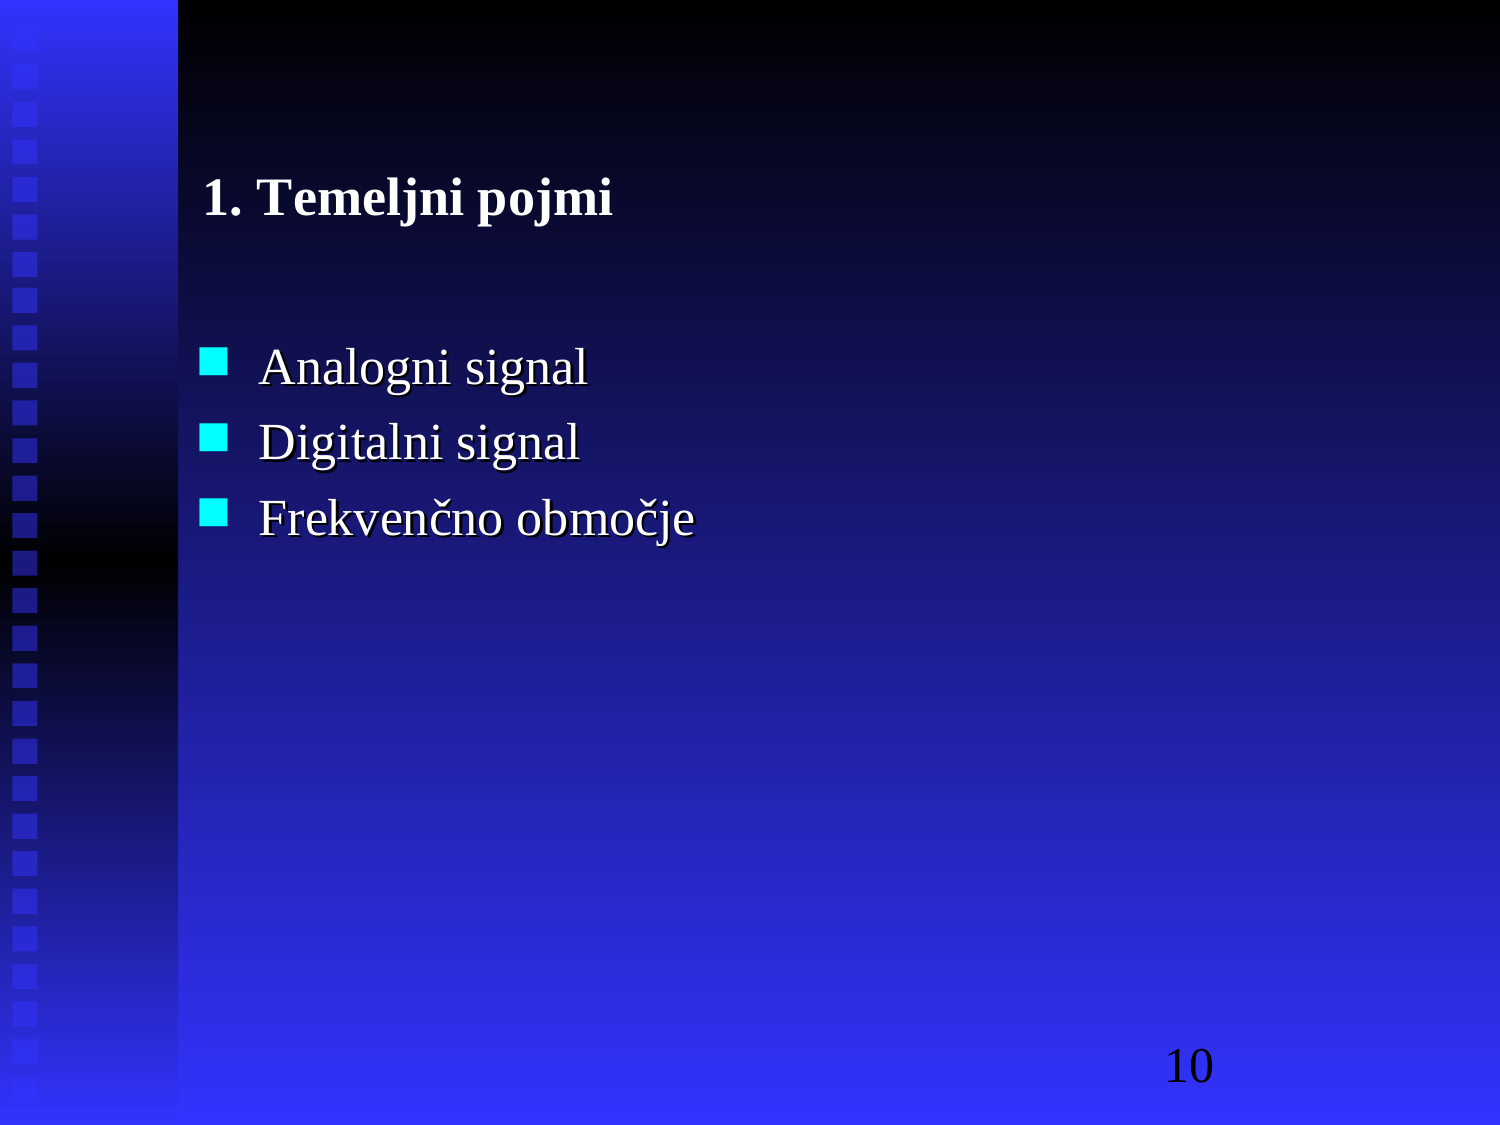

# 1. Temeljni pojmi
Analogni signal
Digitalni signal
Frekvenčno območje
10